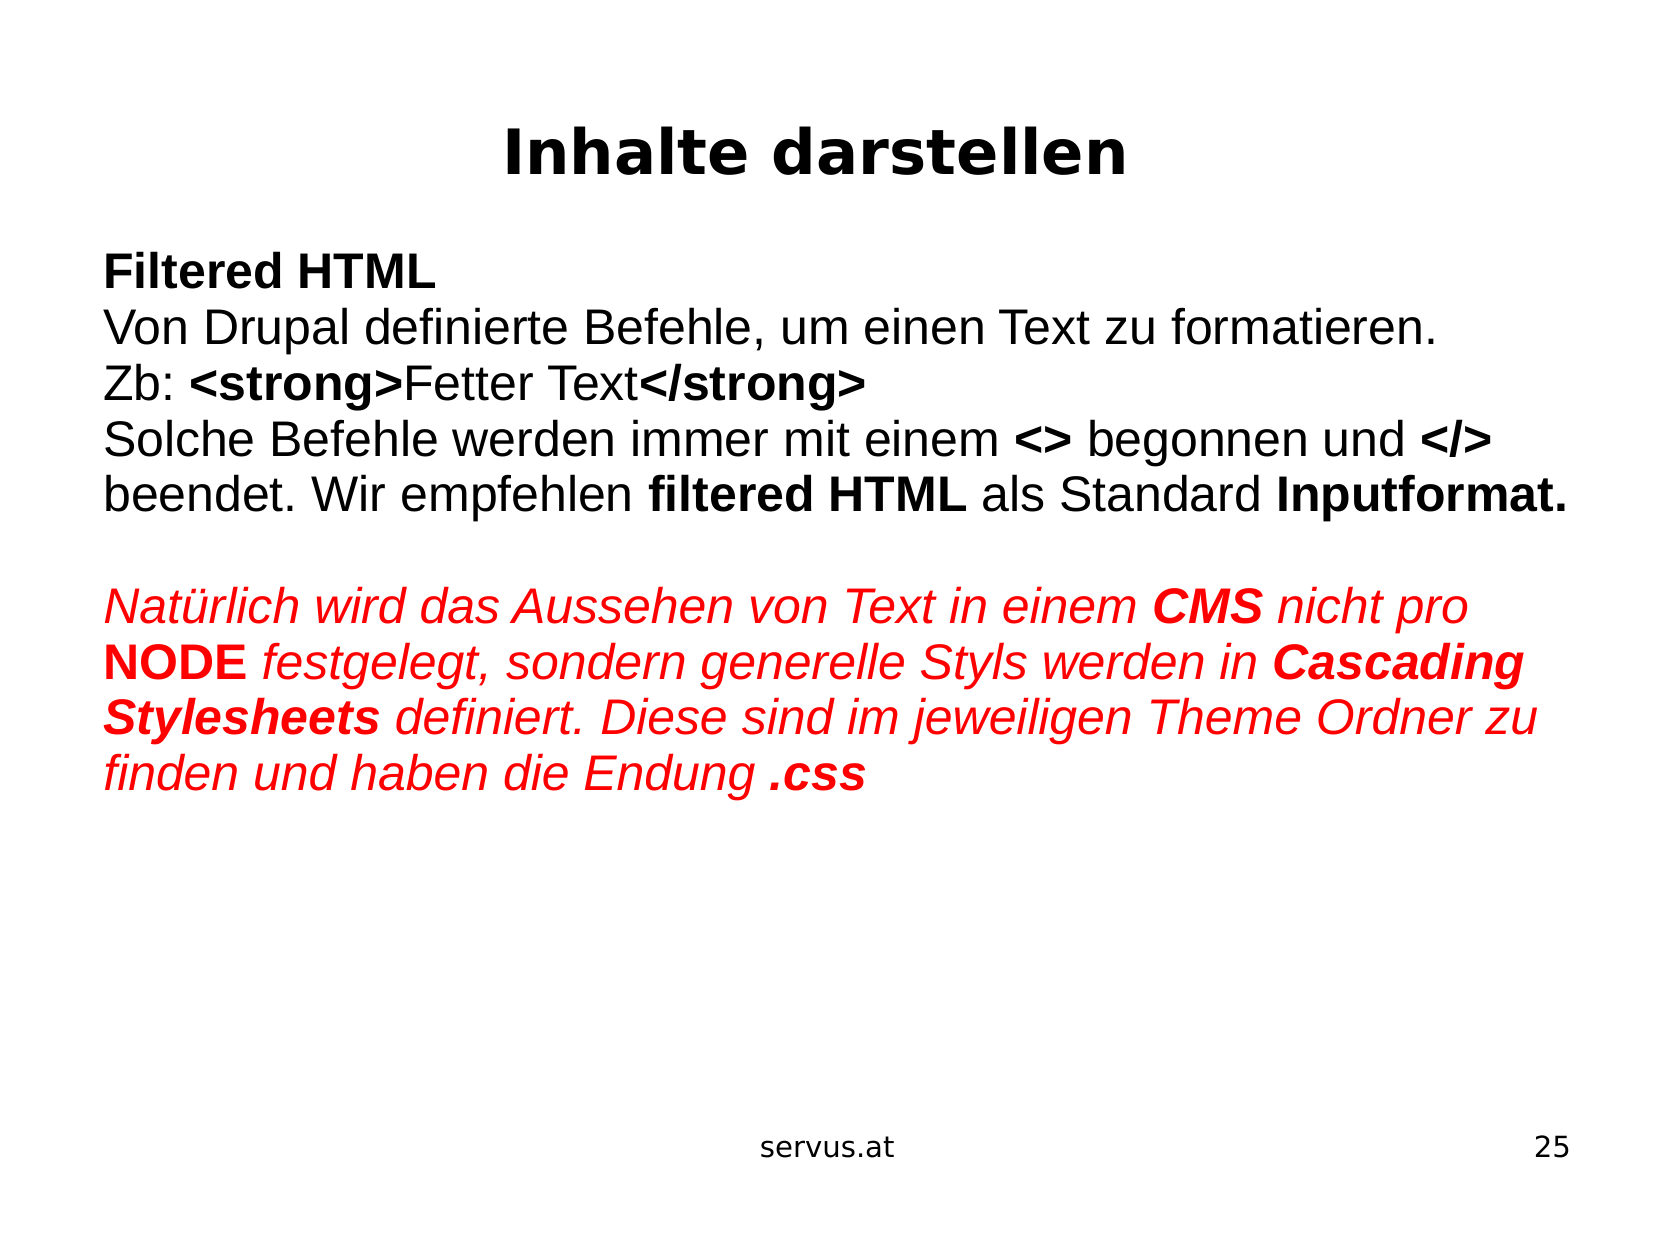

# Inhalte darstellen
Filtered HTML
Von Drupal definierte Befehle, um einen Text zu formatieren.
Zb: <strong>Fetter Text</strong>
Solche Befehle werden immer mit einem <> begonnen und </> beendet. Wir empfehlen filtered HTML als Standard Inputformat.
Natürlich wird das Aussehen von Text in einem CMS nicht pro NODE festgelegt, sondern generelle Styls werden in Cascading Stylesheets definiert. Diese sind im jeweiligen Theme Ordner zu finden und haben die Endung .css
servus.at
25